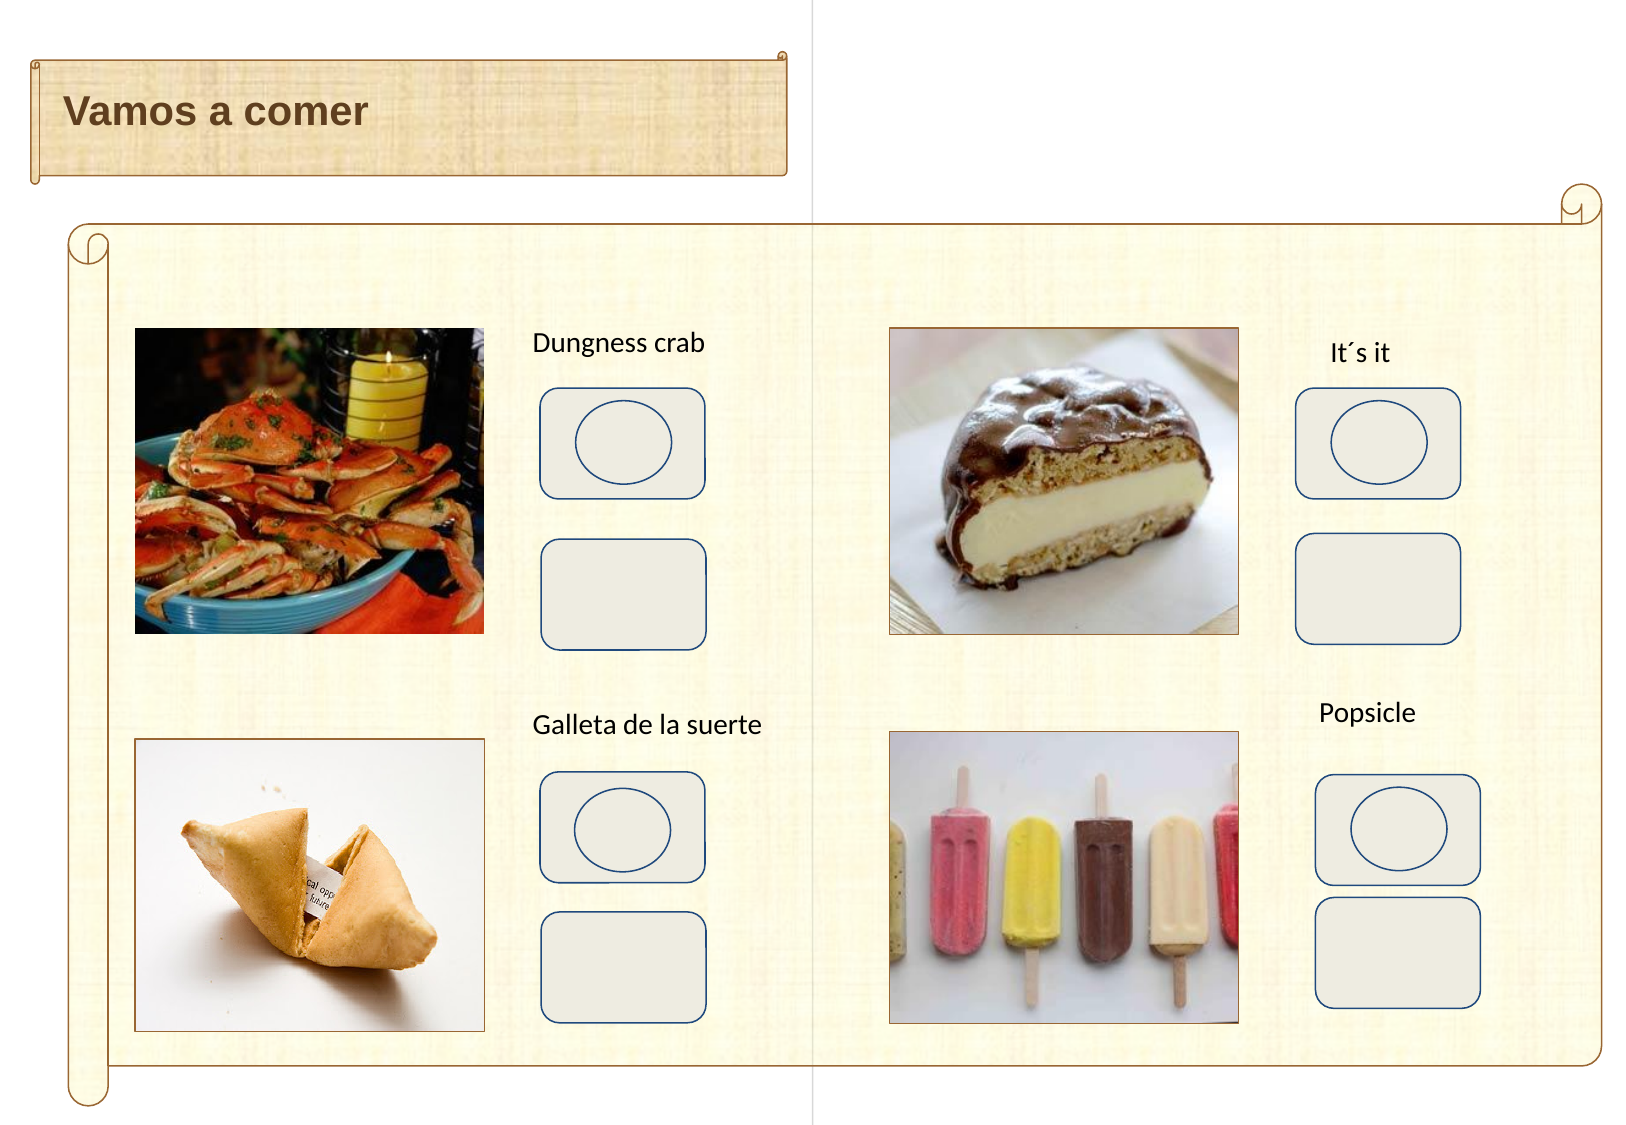

Vamos a comer
Dungness crab
It´s it
Popsicle
Galleta de la suerte